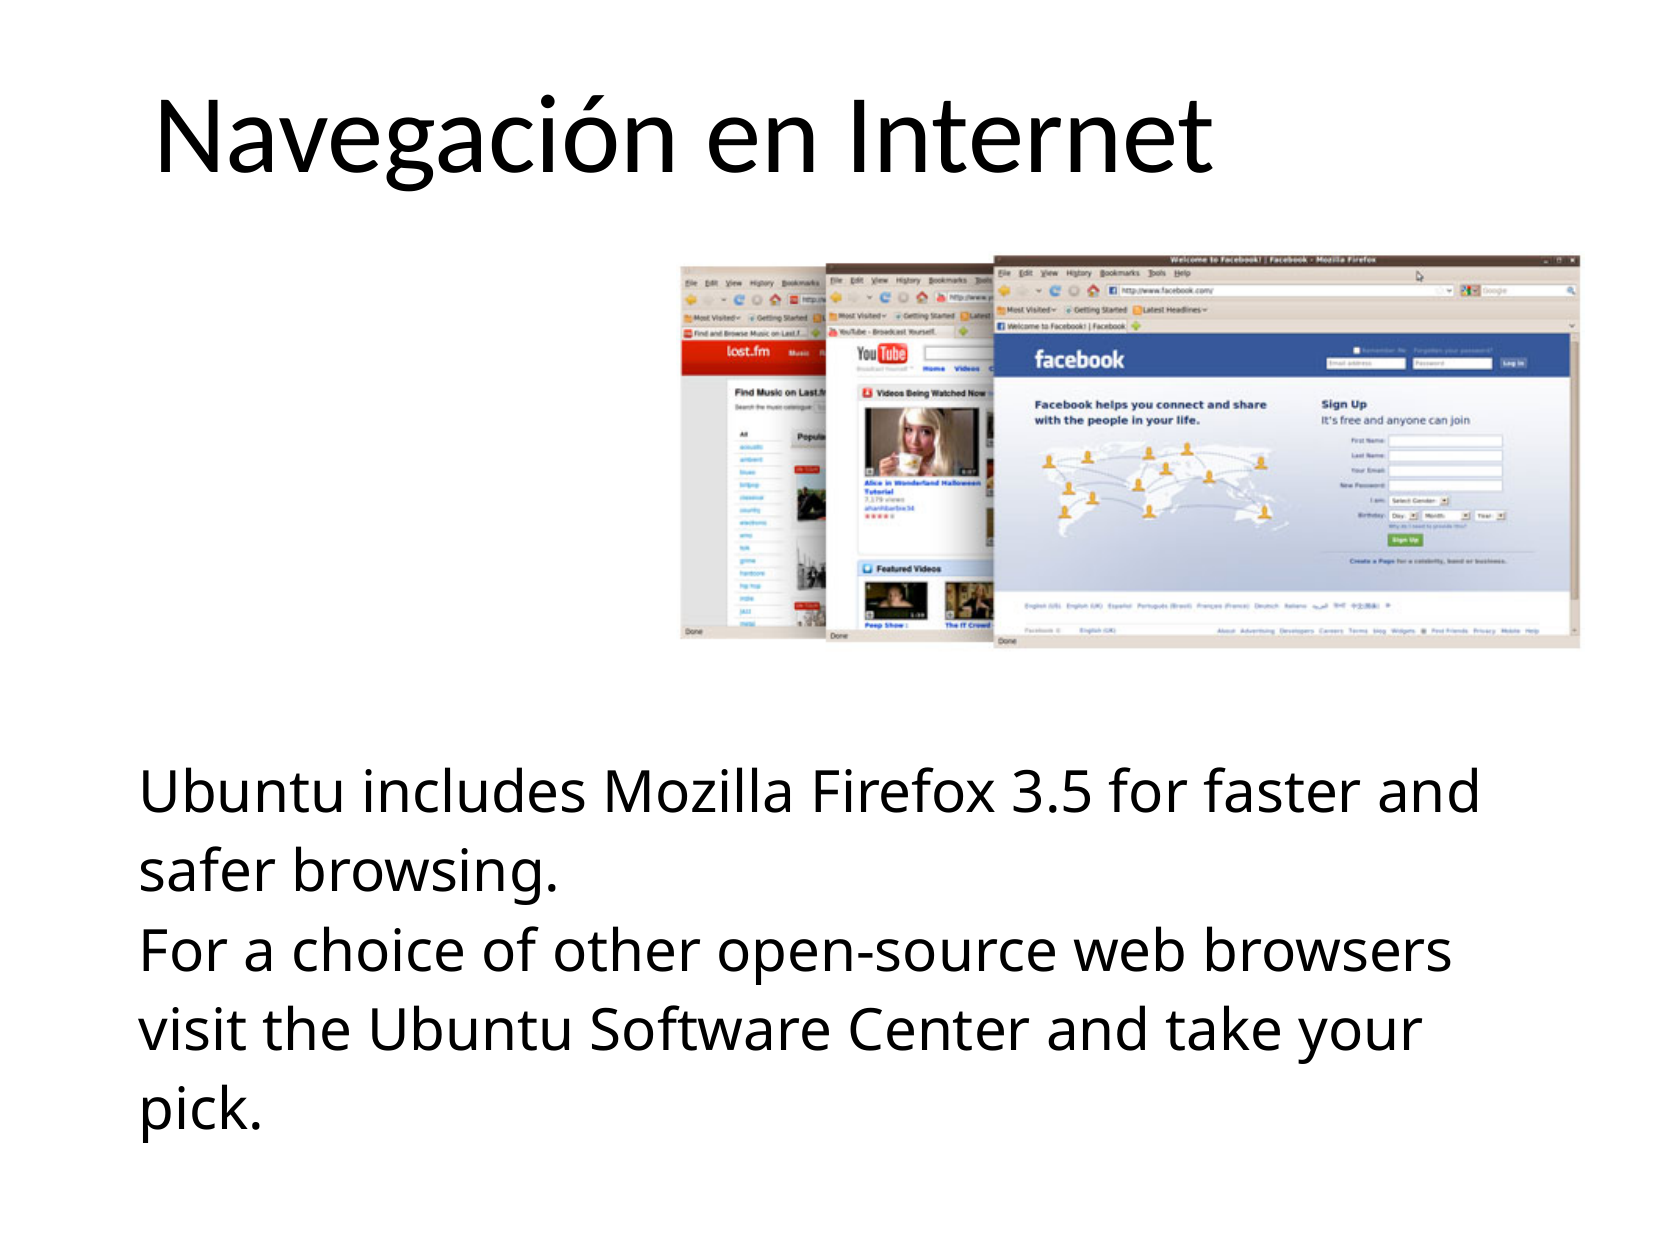

Navegación en Internet
Ubuntu includes Mozilla Firefox 3.5 for faster and safer browsing.
For a choice of other open-source web browsers visit the Ubuntu Software Center and take your pick.